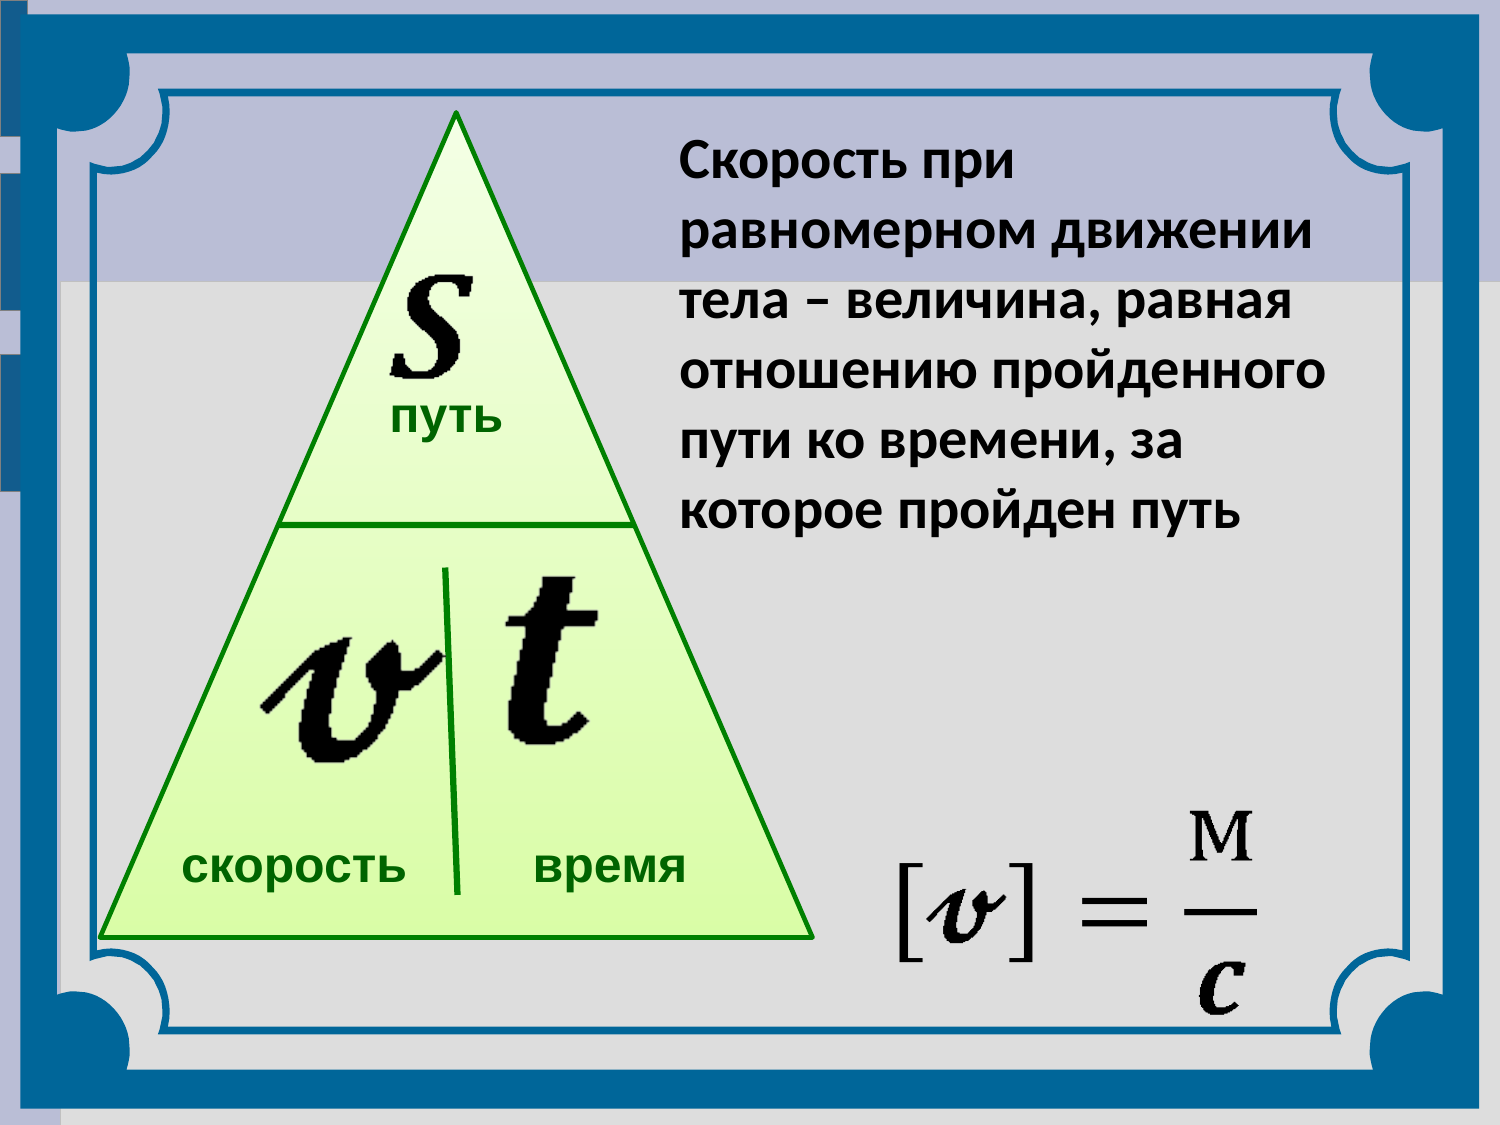

путь
скорость
время
Скорость при равномерном движении тела – величина, равная отношению пройденного пути ко времени, за которое пройден путь